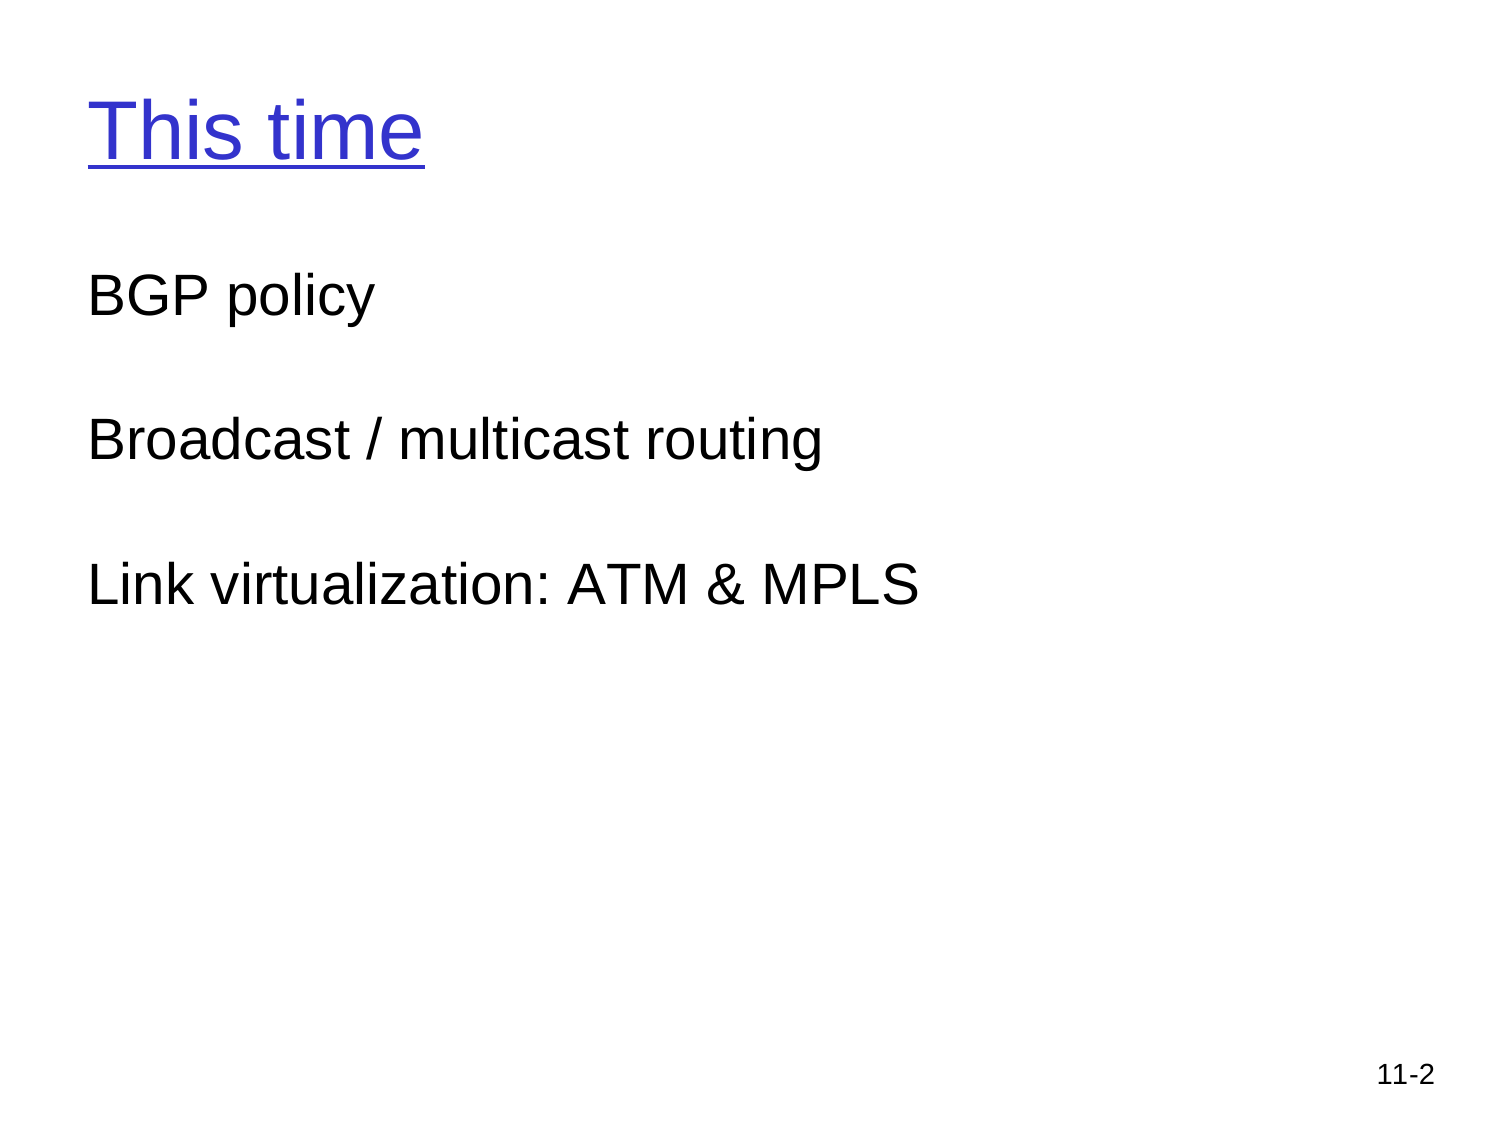

# This time
BGP policy
Broadcast / multicast routing
Link virtualization: ATM & MPLS
2